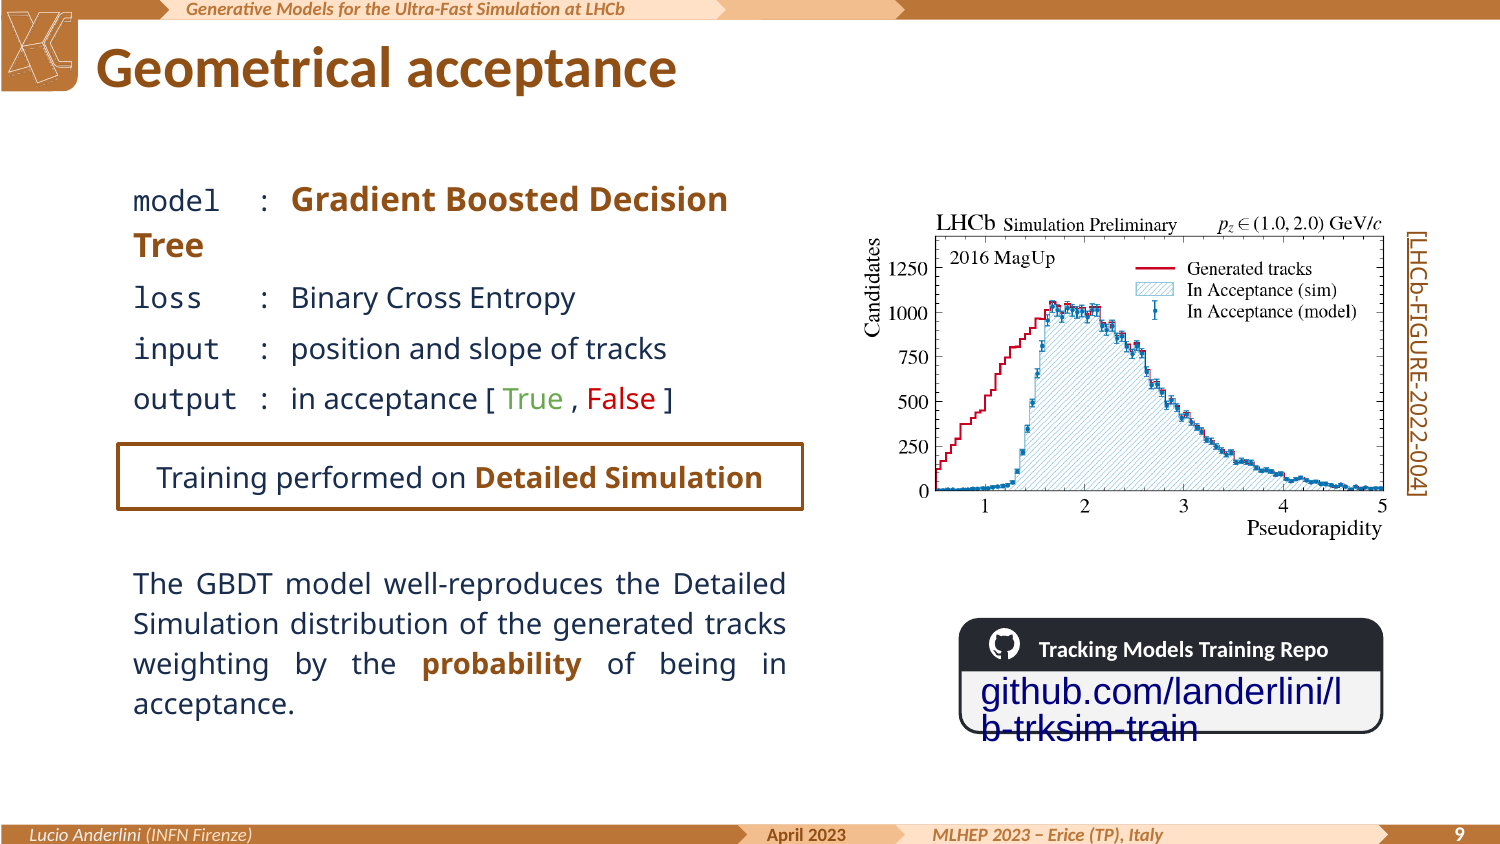

# Geometrical acceptance
model : Gradient Boosted Decision Tree
loss : Binary Cross Entropy
input : position and slope of tracks
output : in acceptance [ True , False ]
[LHCb-FIGURE-2022-004]
Training performed on Detailed Simulation
The GBDT model well-reproduces the Detailed Simulation distribution of the generated tracks weighting by the probability of being in acceptance.
github.com/landerlini/lb-trksim-train
 Tracking Models Training Repo